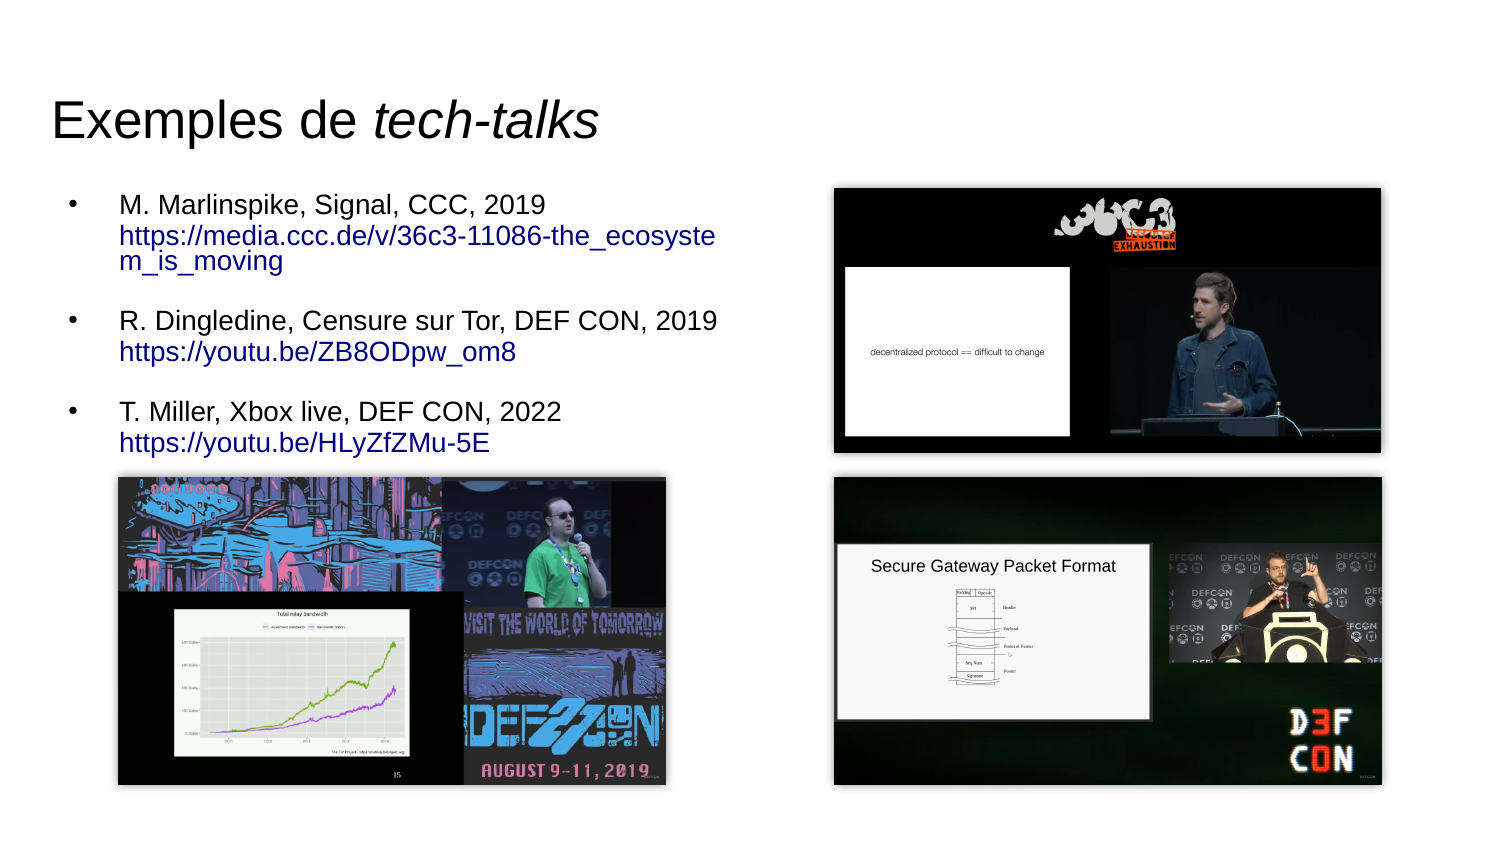

# Exemples de tech-talks
M. Marlinspike, Signal, CCC, 2019
https://media.ccc.de/v/36c3-11086-the_ecosystem_is_moving
R. Dingledine, Censure sur Tor, DEF CON, 2019
https://youtu.be/ZB8ODpw_om8
T. Miller, Xbox live, DEF CON, 2022
https://youtu.be/HLyZfZMu-5E